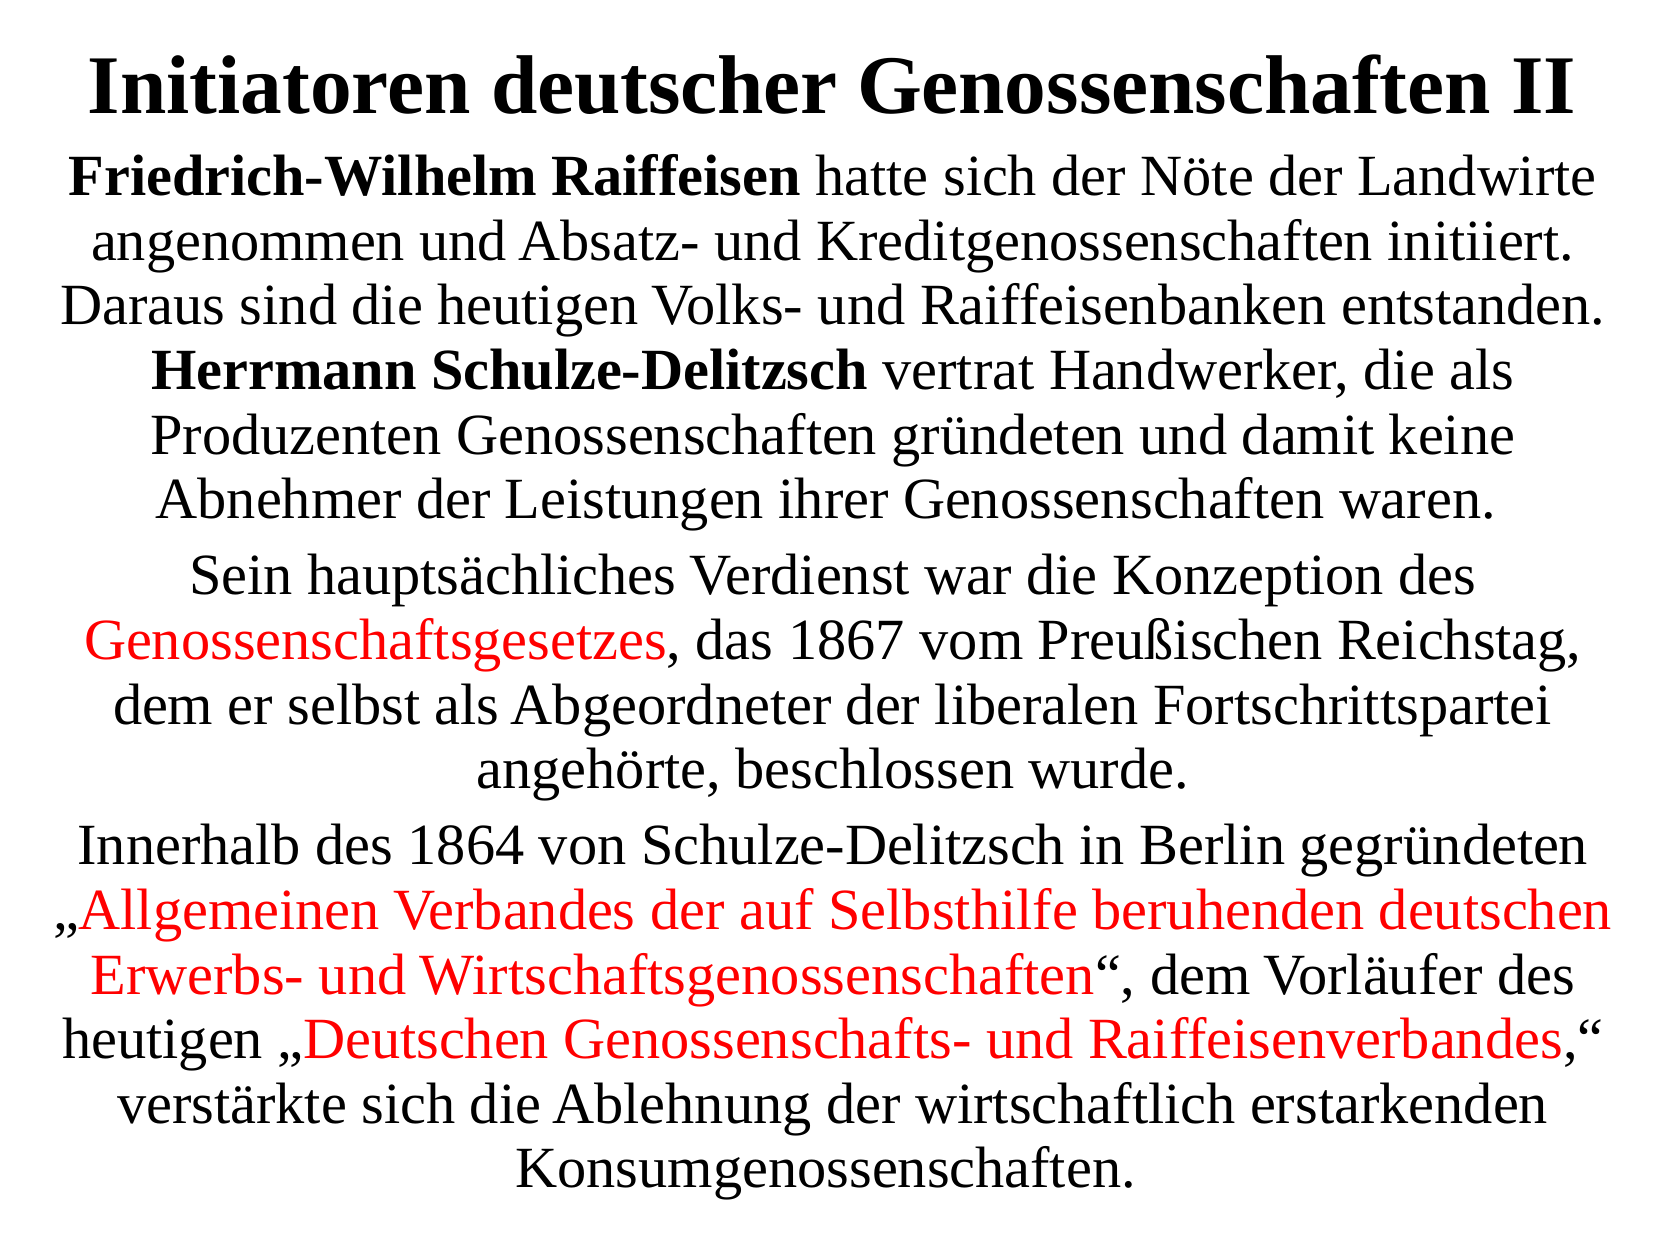

Initiatoren deutscher Genossenschaften II
Friedrich-Wilhelm Raiffeisen hatte sich der Nöte der Landwirte angenommen und Absatz- und Kreditgenossenschaften initiiert. Daraus sind die heutigen Volks- und Raiffeisenbanken entstanden.
Herrmann Schulze-Delitzsch vertrat Handwerker, die als Produzenten Genossenschaften gründeten und damit keine Abnehmer der Leistungen ihrer Genossen­schaften waren.
Sein hauptsächliches Verdienst war die Konzeption des Genossenschaftsgesetzes, das 1867 vom Preußischen Reichstag, dem er selbst als Abgeordneter der liberalen Fortschrittspartei angehörte, beschlossen wurde.
Innerhalb des 1864 von Schulze-Delitzsch in Berlin gegründeten „Allgemeinen Verbandes der auf Selbsthilfe beruhenden deutschen Erwerbs- und Wirtschaftsgenossenschaften“, dem Vorläufer des heutigen „Deutschen Genossenschafts- und Raiffeisenverbandes,“ verstärkte sich die Ablehnung der wirtschaftlich erstarkenden Konsumgenossenschaften.